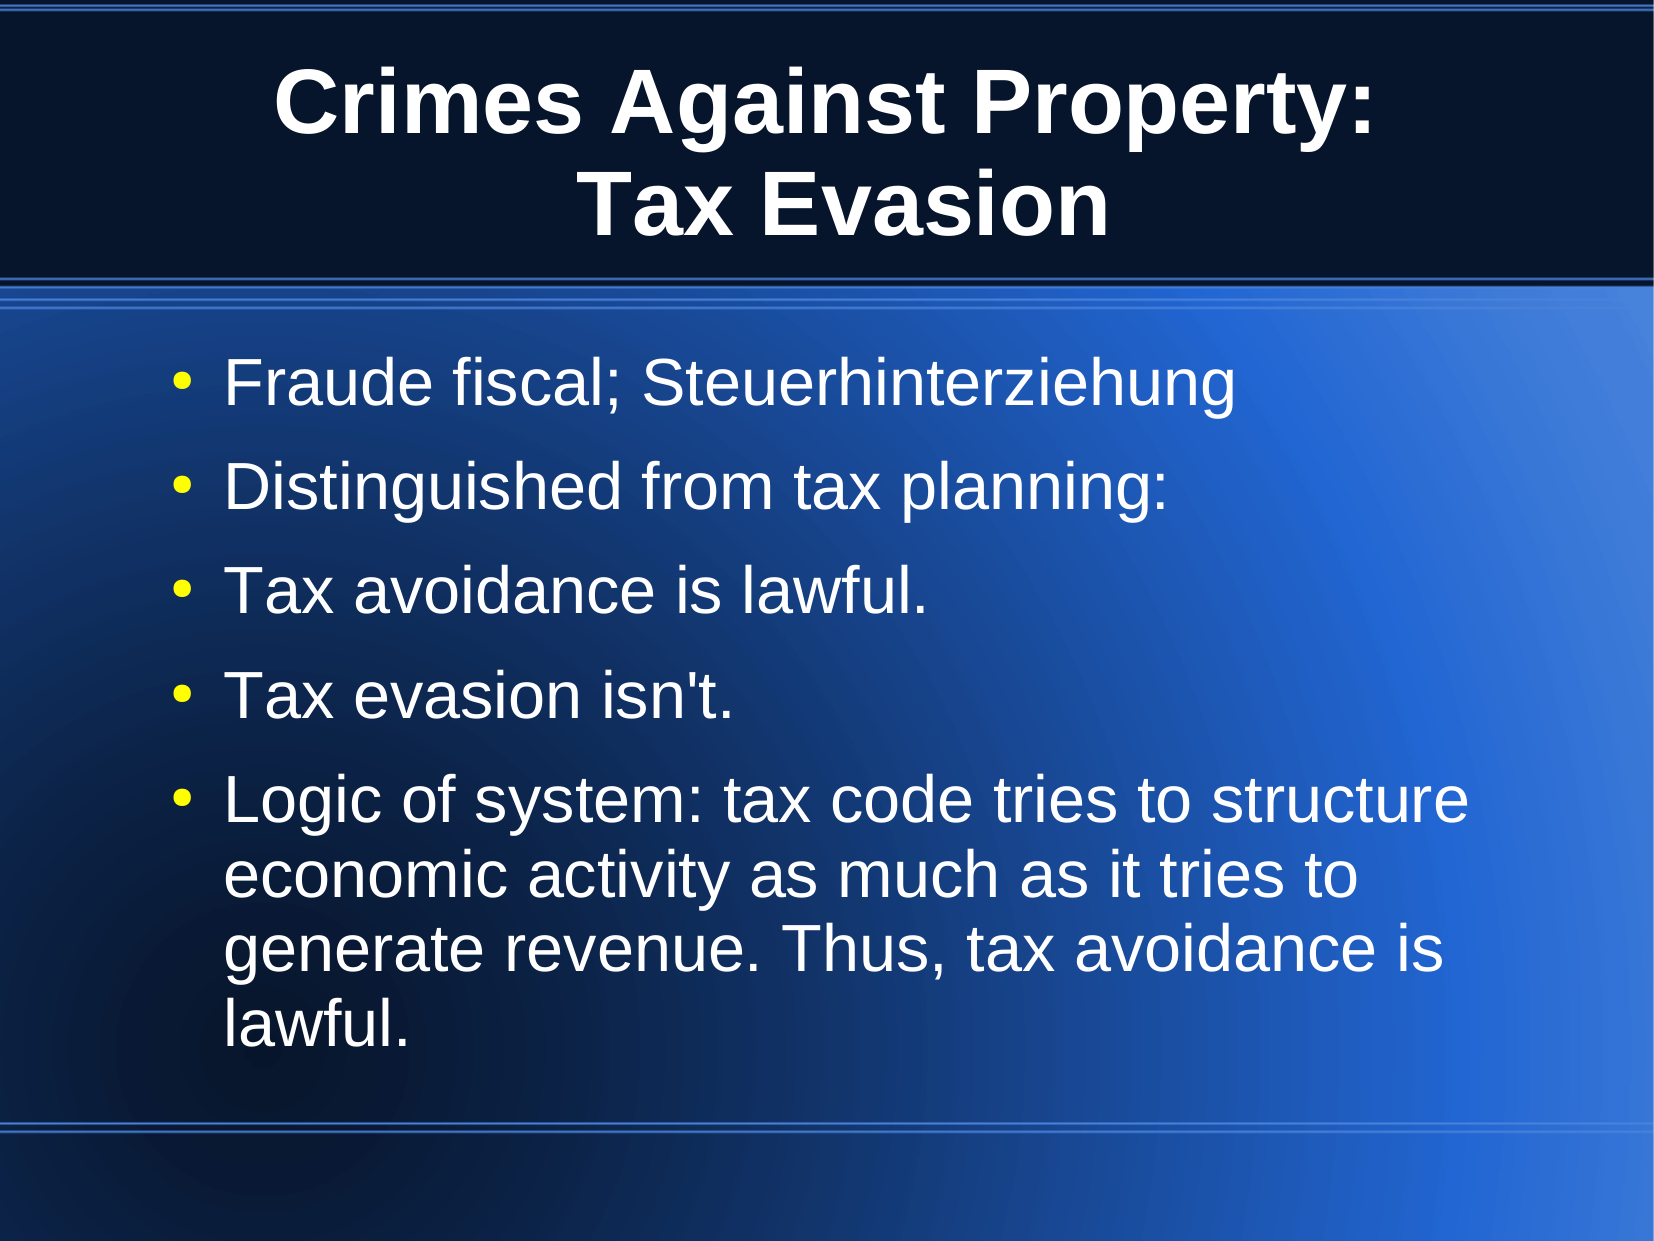

# Crimes Against Property: Tax Evasion
Fraude fiscal; Steuerhinterziehung
Distinguished from tax planning:
Tax avoidance is lawful.
Tax evasion isn't.
Logic of system: tax code tries to structure economic activity as much as it tries to generate revenue. Thus, tax avoidance is lawful.